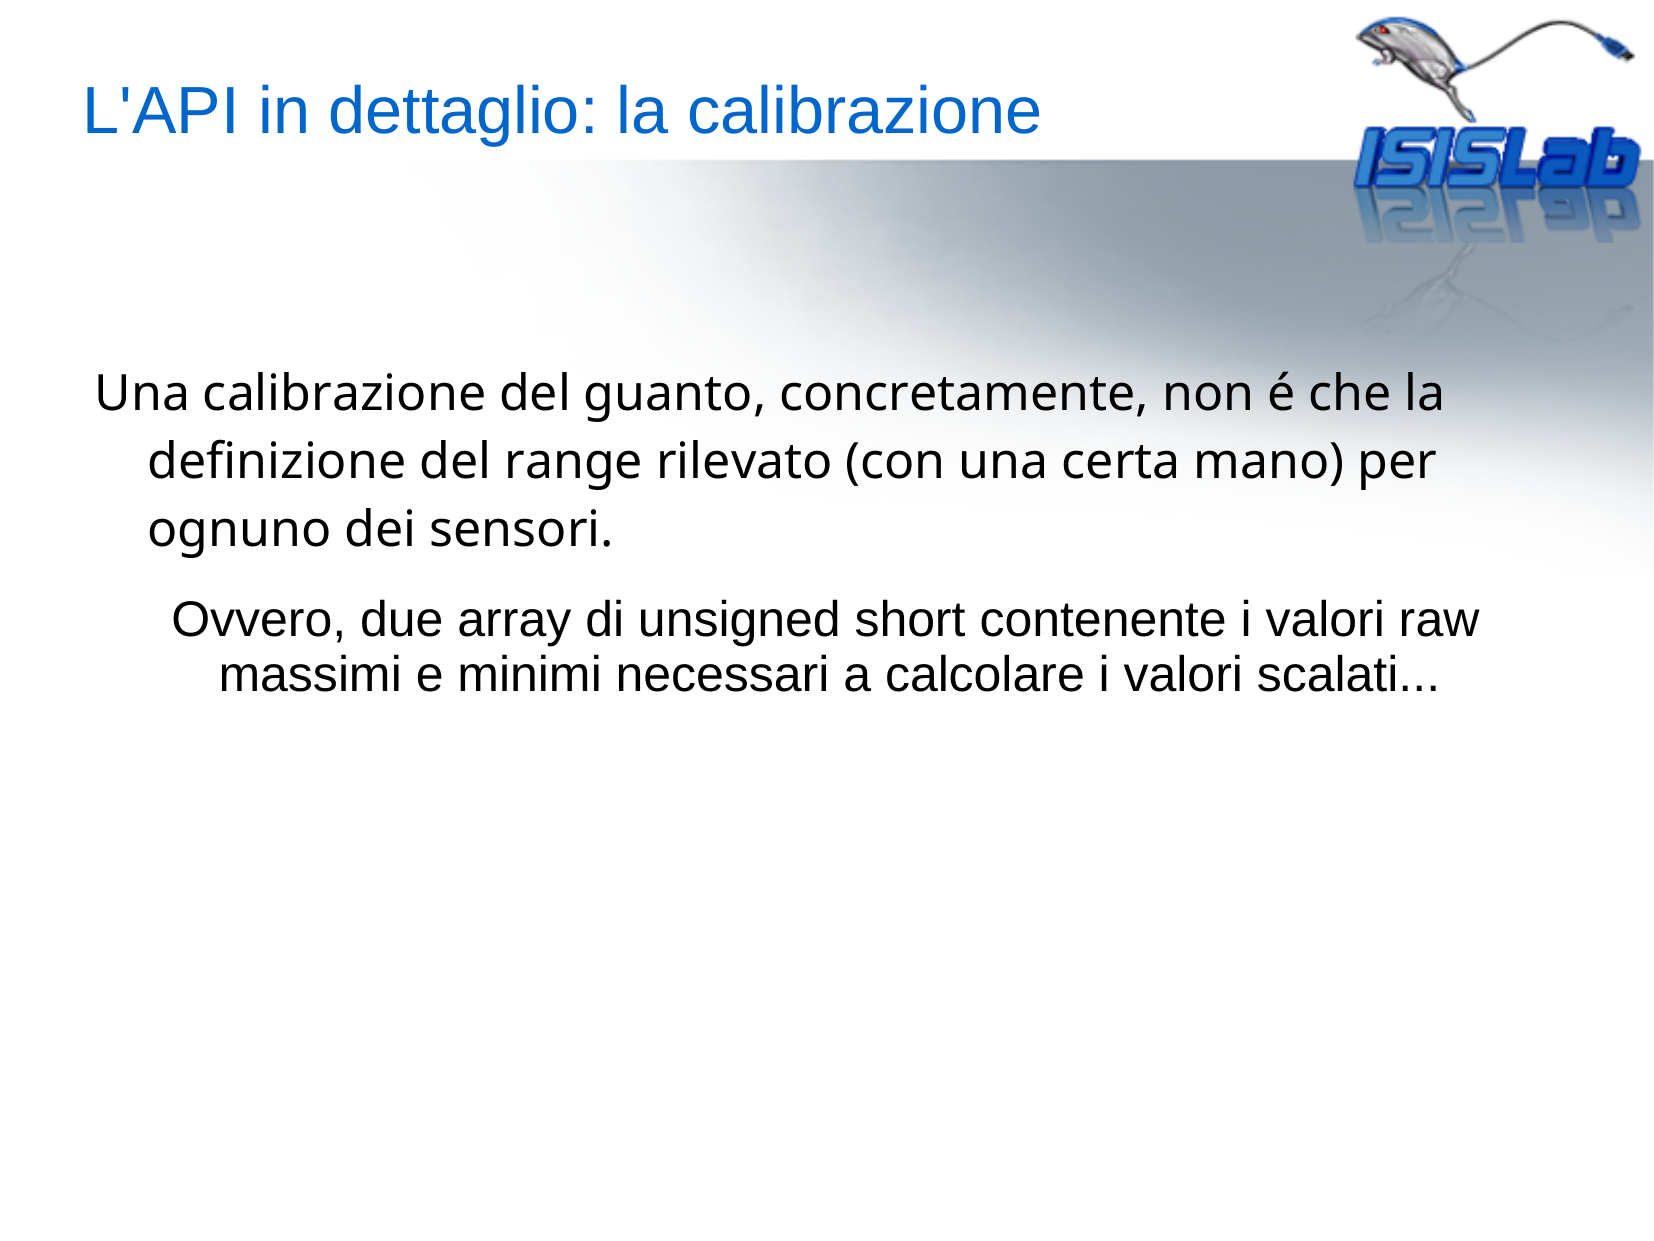

L'API in dettaglio: la calibrazione
Una calibrazione del guanto, concretamente, non é che la definizione del range rilevato (con una certa mano) per ognuno dei sensori.
Ovvero, due array di unsigned short contenente i valori raw massimi e minimi necessari a calcolare i valori scalati...
#